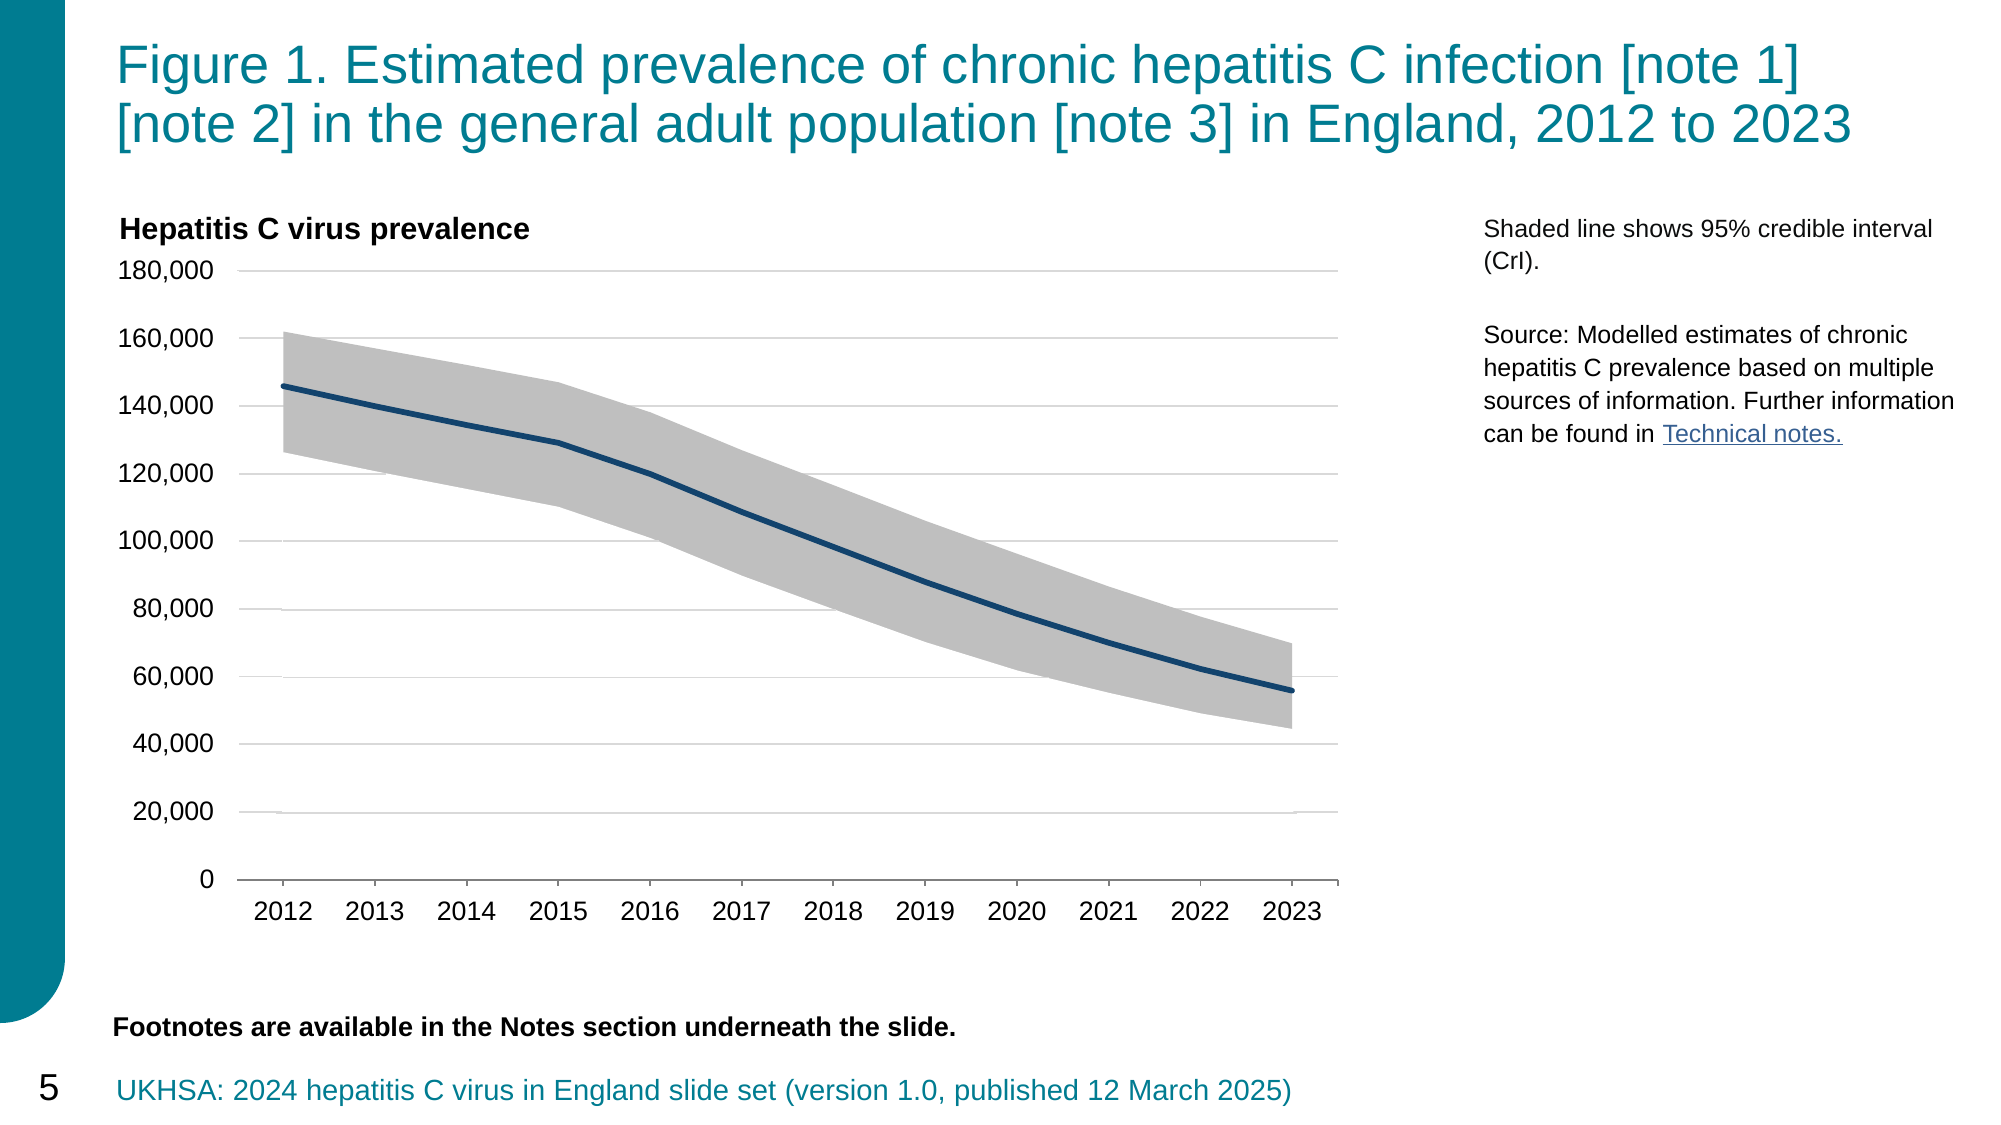

# Figure 1. Estimated prevalence of chronic hepatitis C infection [note 1][note 2] in the general adult population [note 3] in England, 2012 to 2023
Shaded line shows 95% credible interval (CrI).
Source: Modelled estimates of chronic hepatitis C prevalence based on multiple sources of information. Further information can be found in Technical notes.
Footnotes are available in the Notes section underneath the slide.
UKHSA: 2024 hepatitis C virus in England slide set (version 1.0, published 12 March 2025)
5